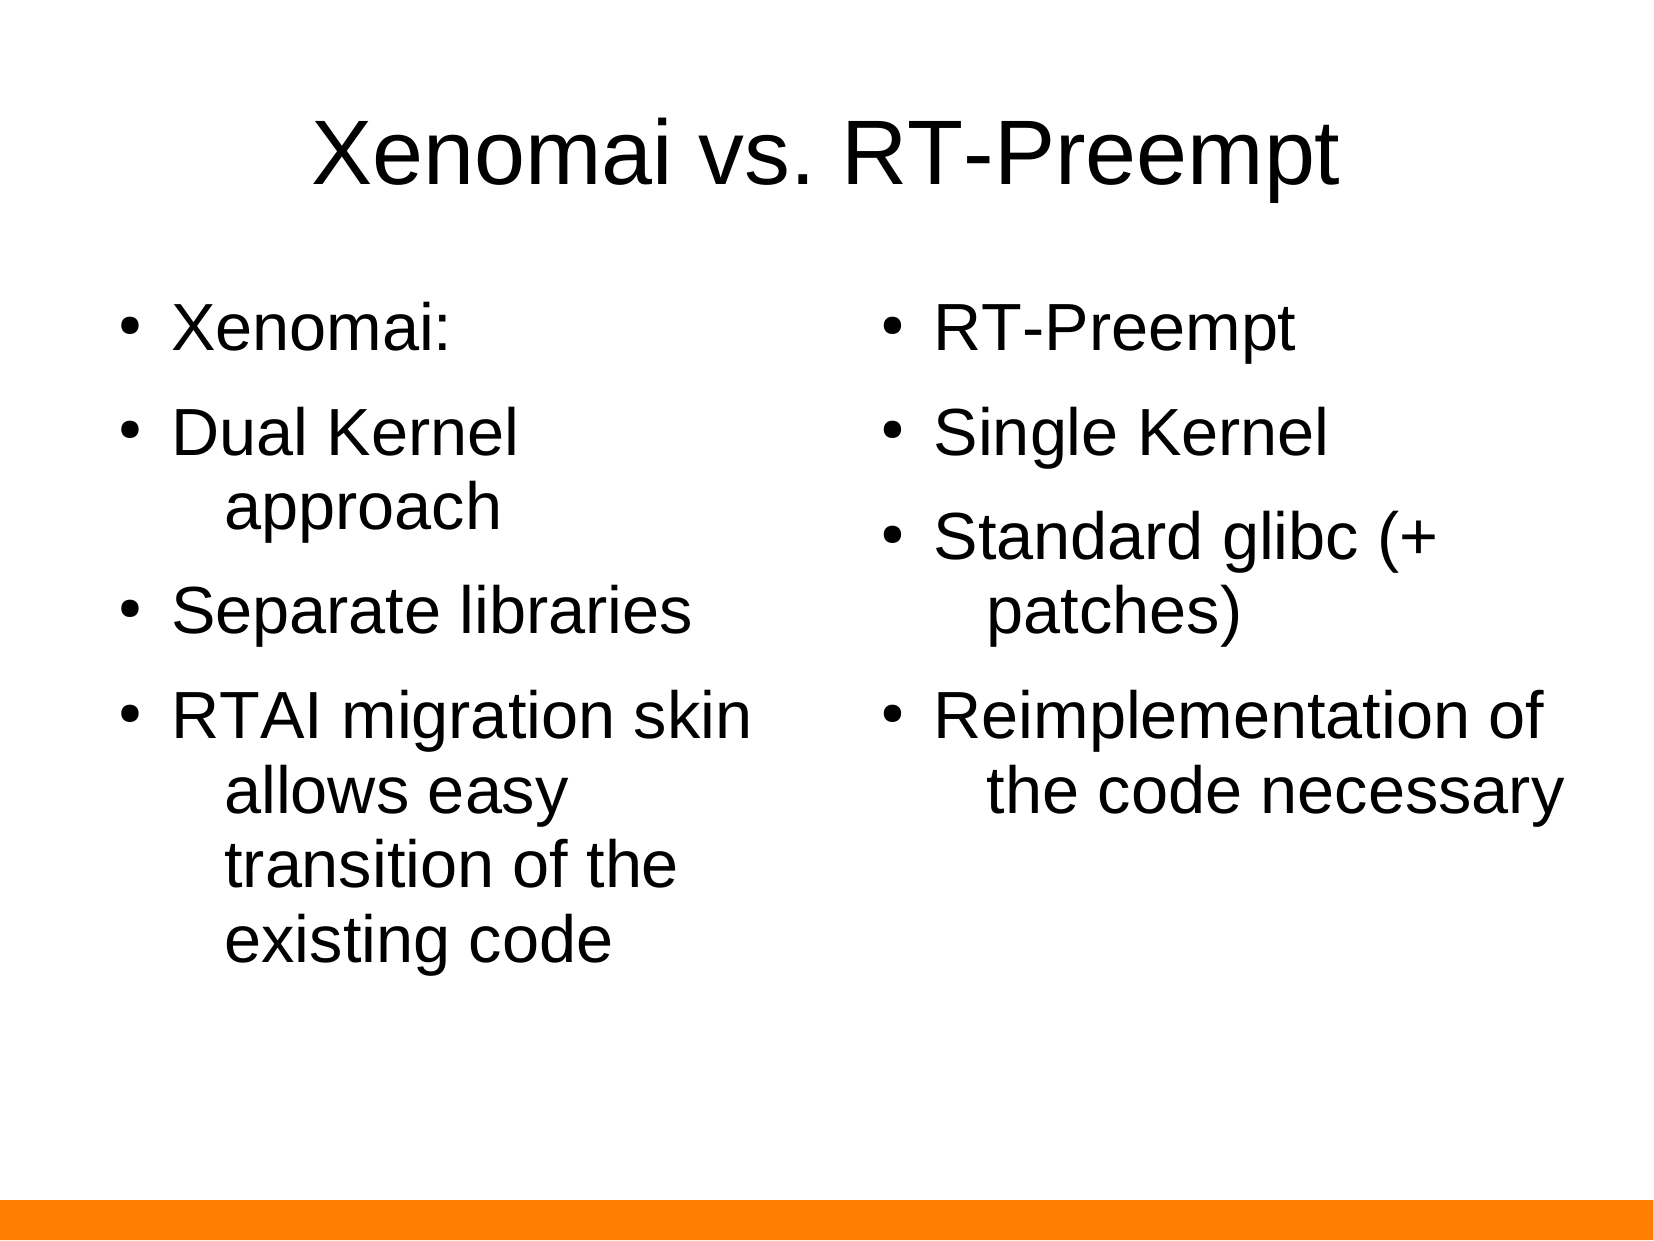

# Xenomai vs. RT-Preempt
Xenomai:
Dual Kernel approach
Separate libraries
RTAI migration skin allows easy transition of the existing code
RT-Preempt
Single Kernel
Standard glibc (+ patches)
Reimplementation of the code necessary